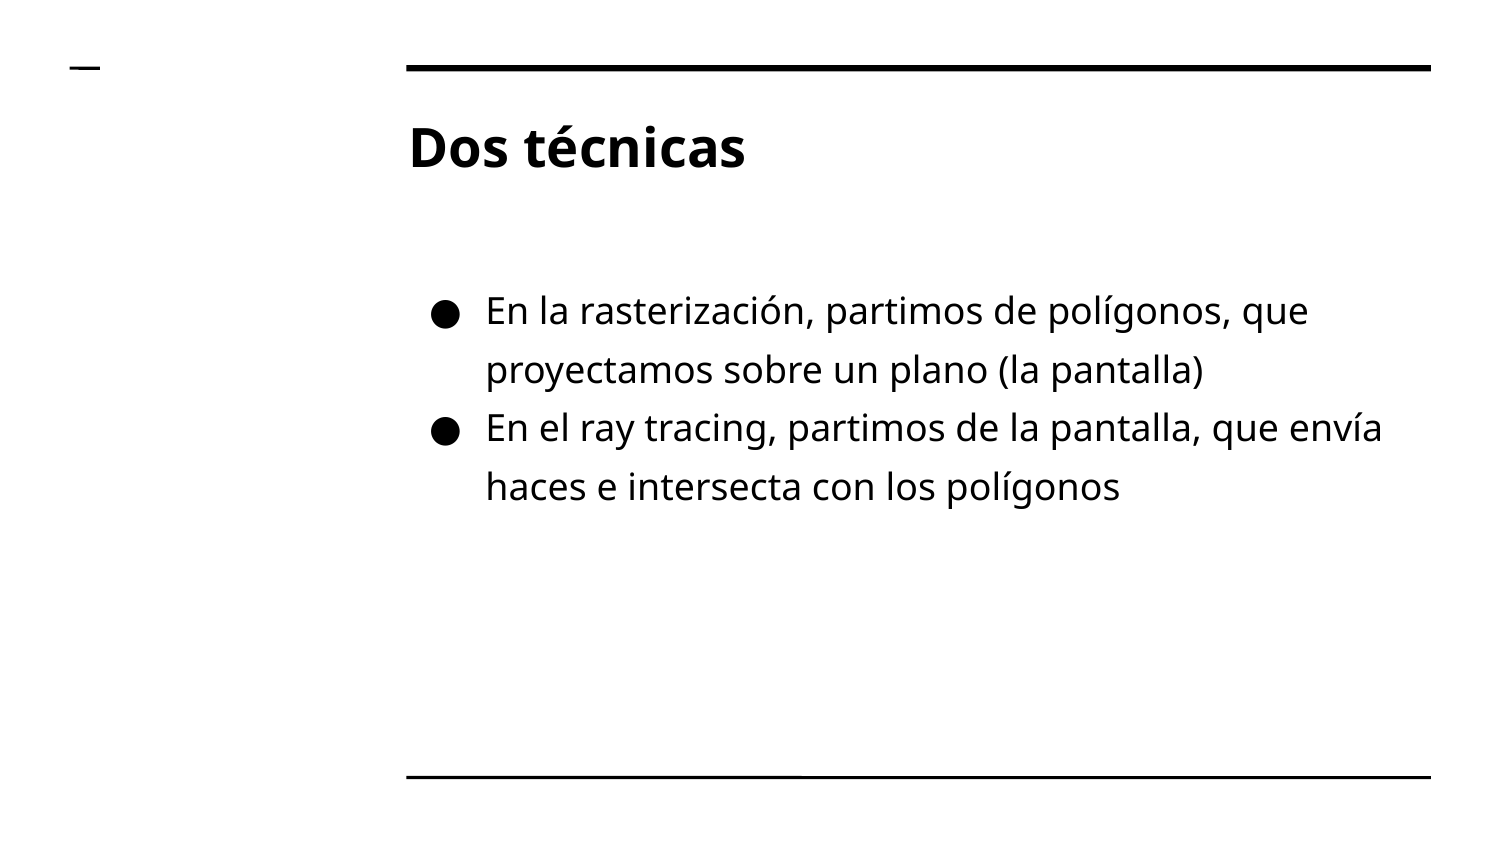

# Dos técnicas
En la rasterización, partimos de polígonos, que proyectamos sobre un plano (la pantalla)
En el ray tracing, partimos de la pantalla, que envía haces e intersecta con los polígonos